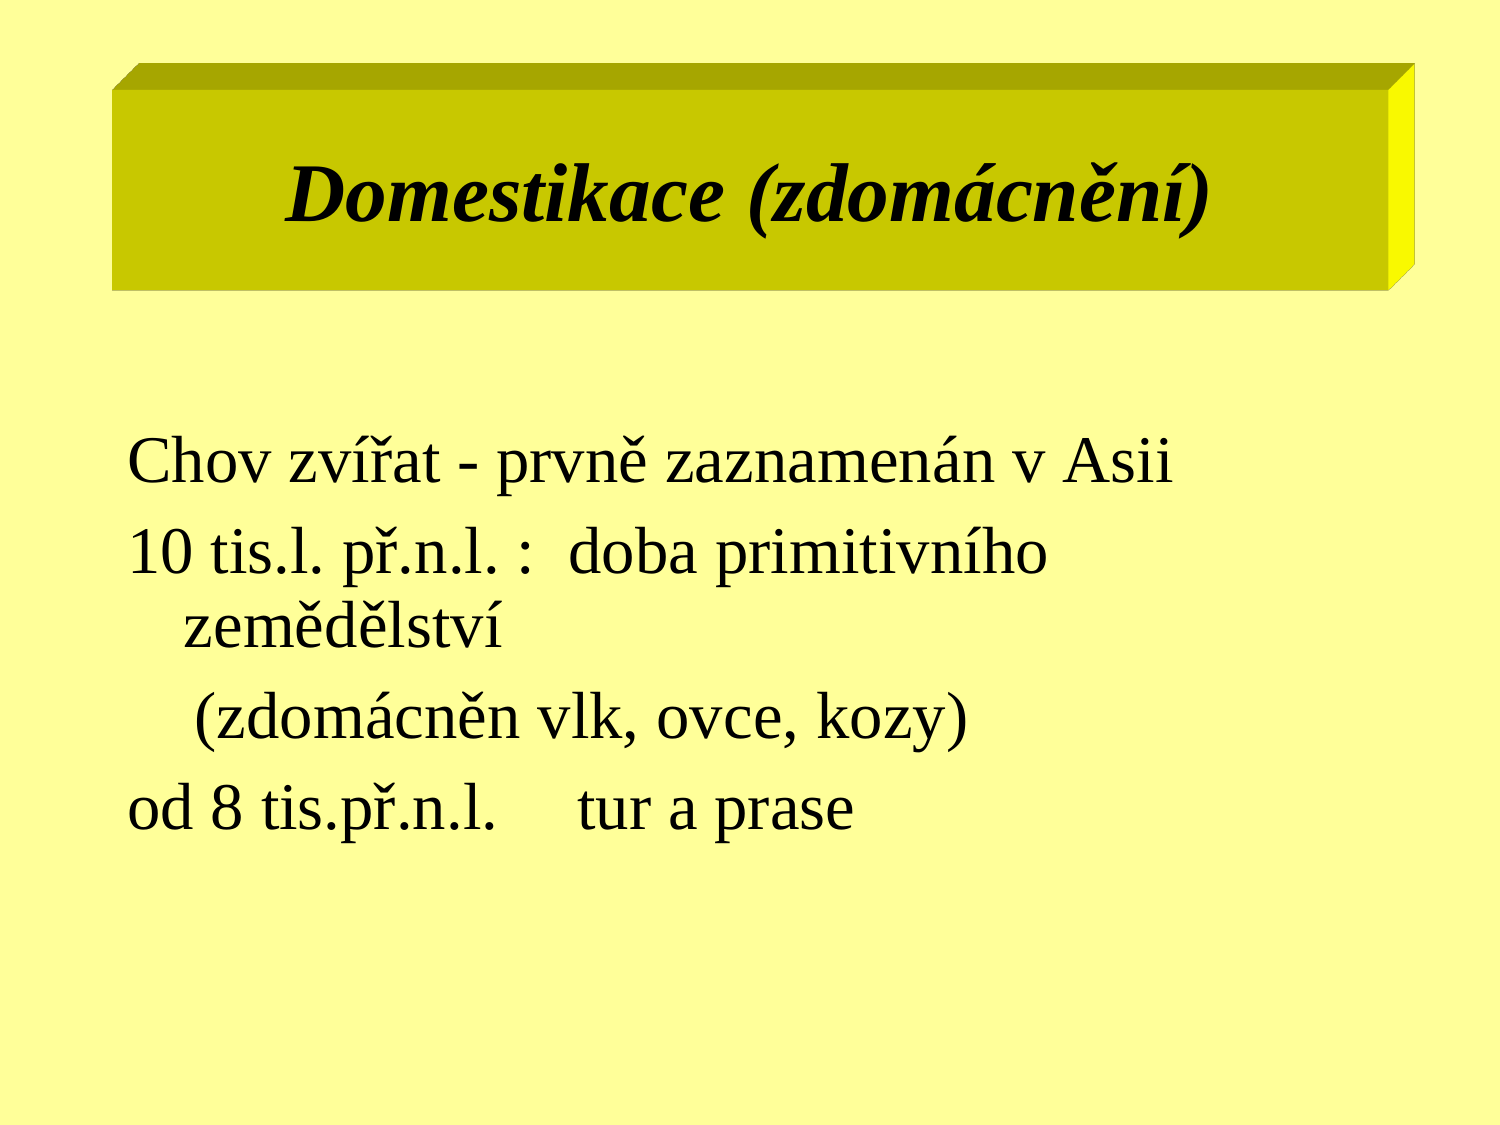

# Domestikace (zdomácnění)
Chov zvířat - prvně zaznamenán v Asii
10 tis.l. př.n.l. : doba primitivního zemědělství
 (zdomácněn vlk, ovce, kozy)
od 8 tis.př.n.l. 	tur a prase